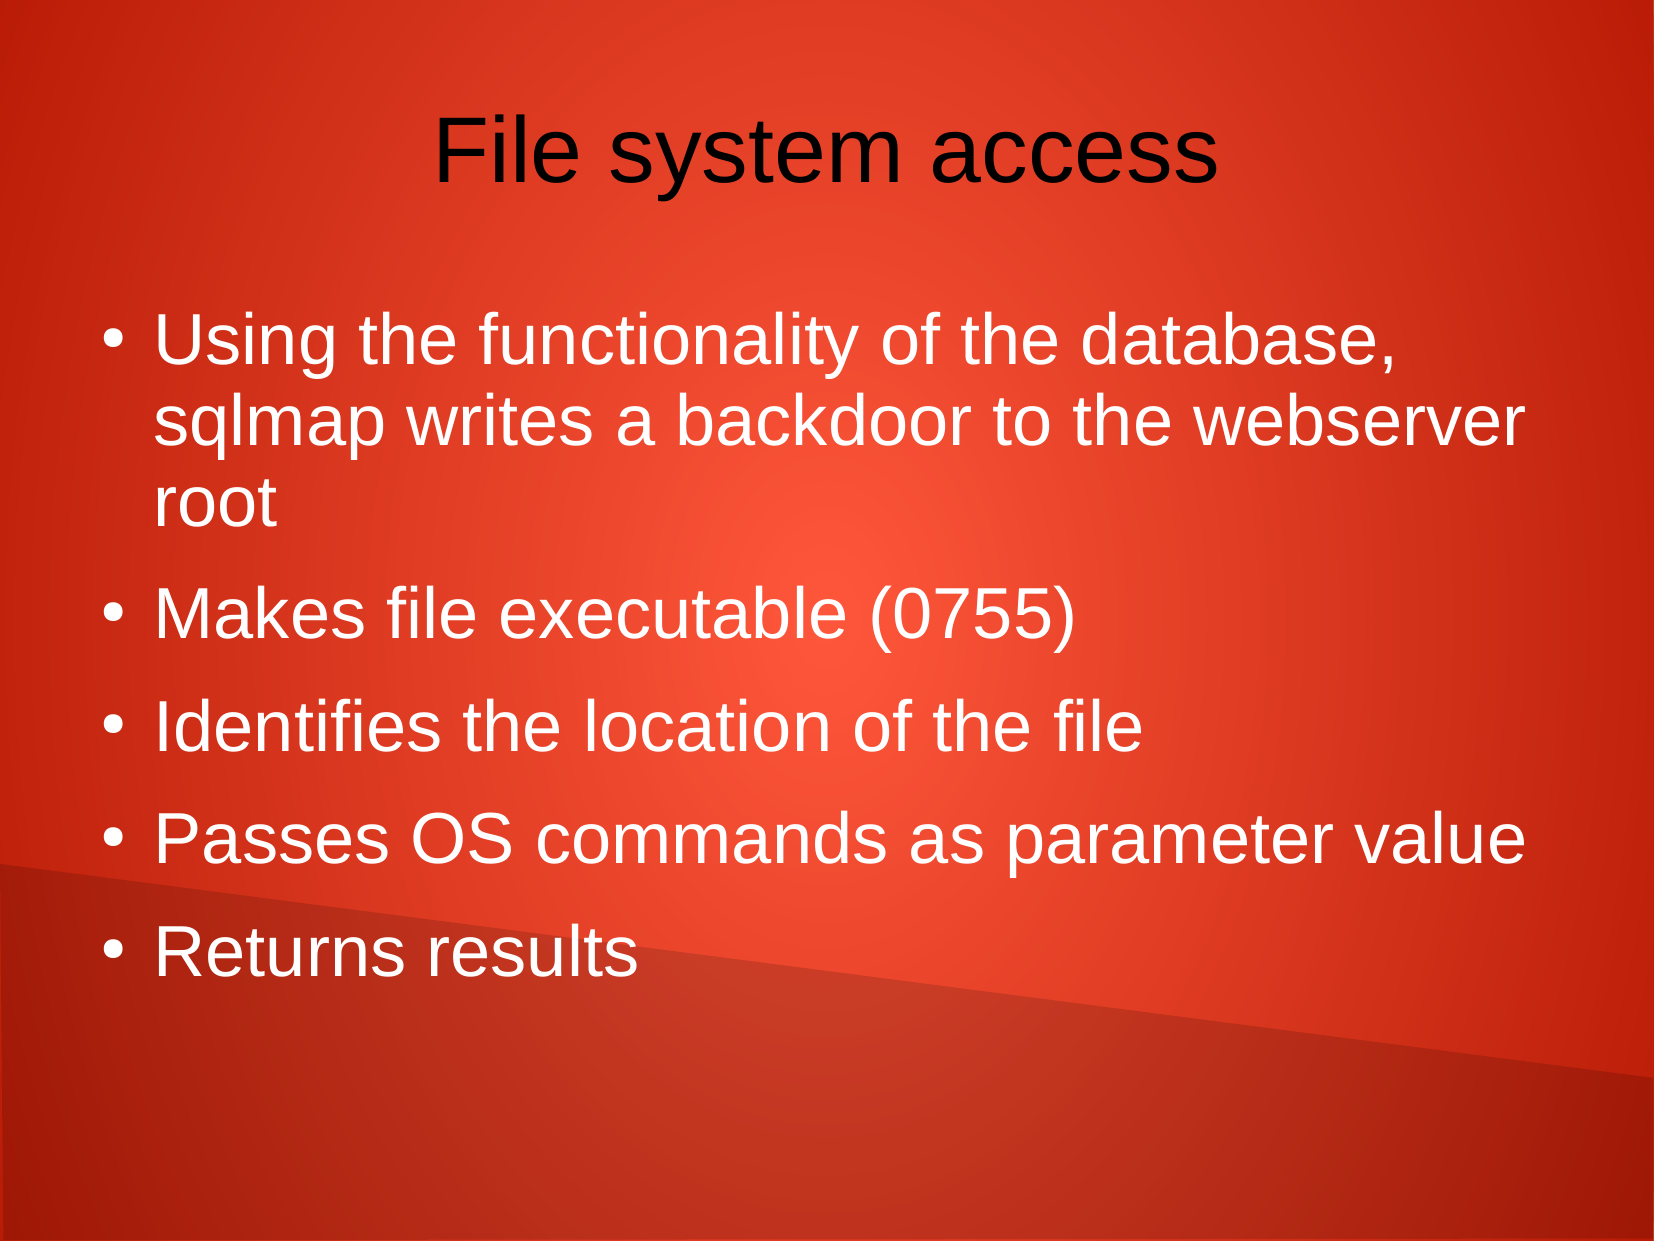

# File system access
Using the functionality of the database, sqlmap writes a backdoor to the webserver root
Makes file executable (0755)
Identifies the location of the file
Passes OS commands as parameter value
Returns results